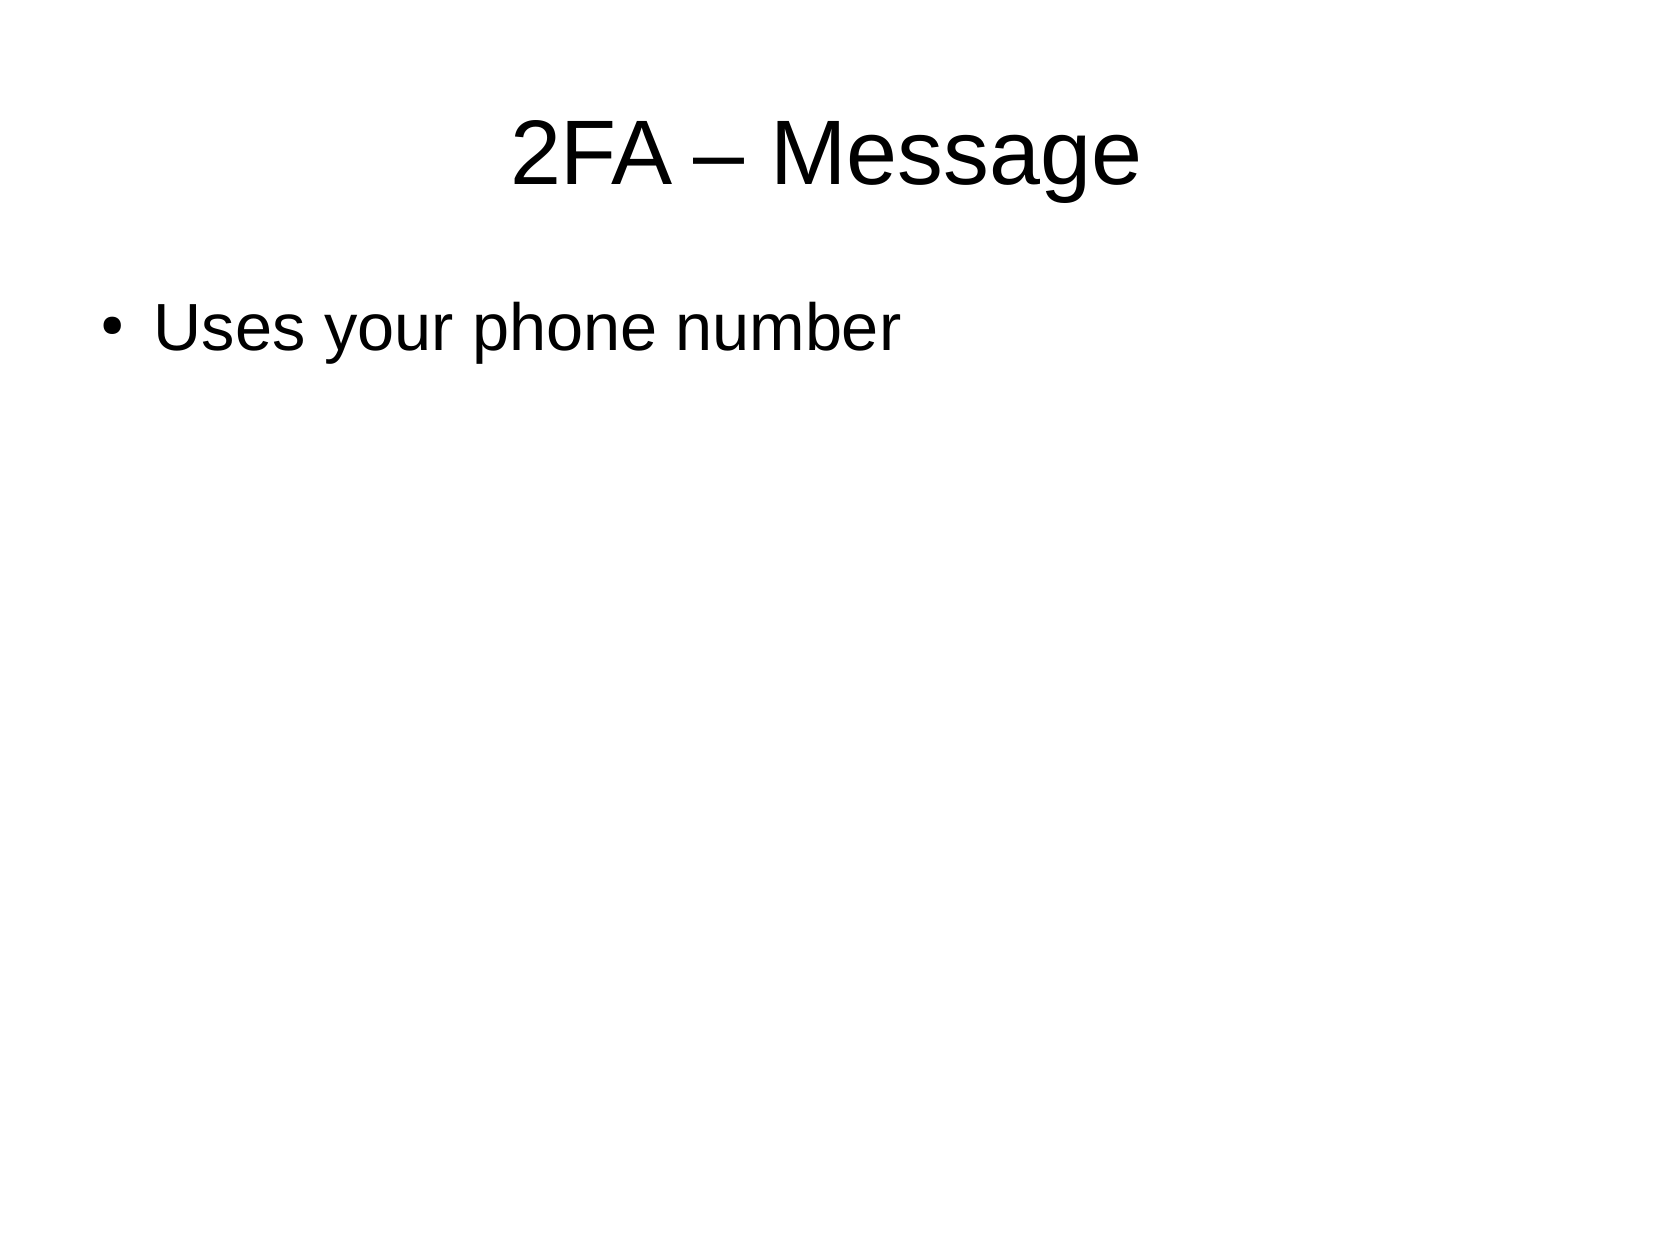

# 2FA – Message
Uses your phone number